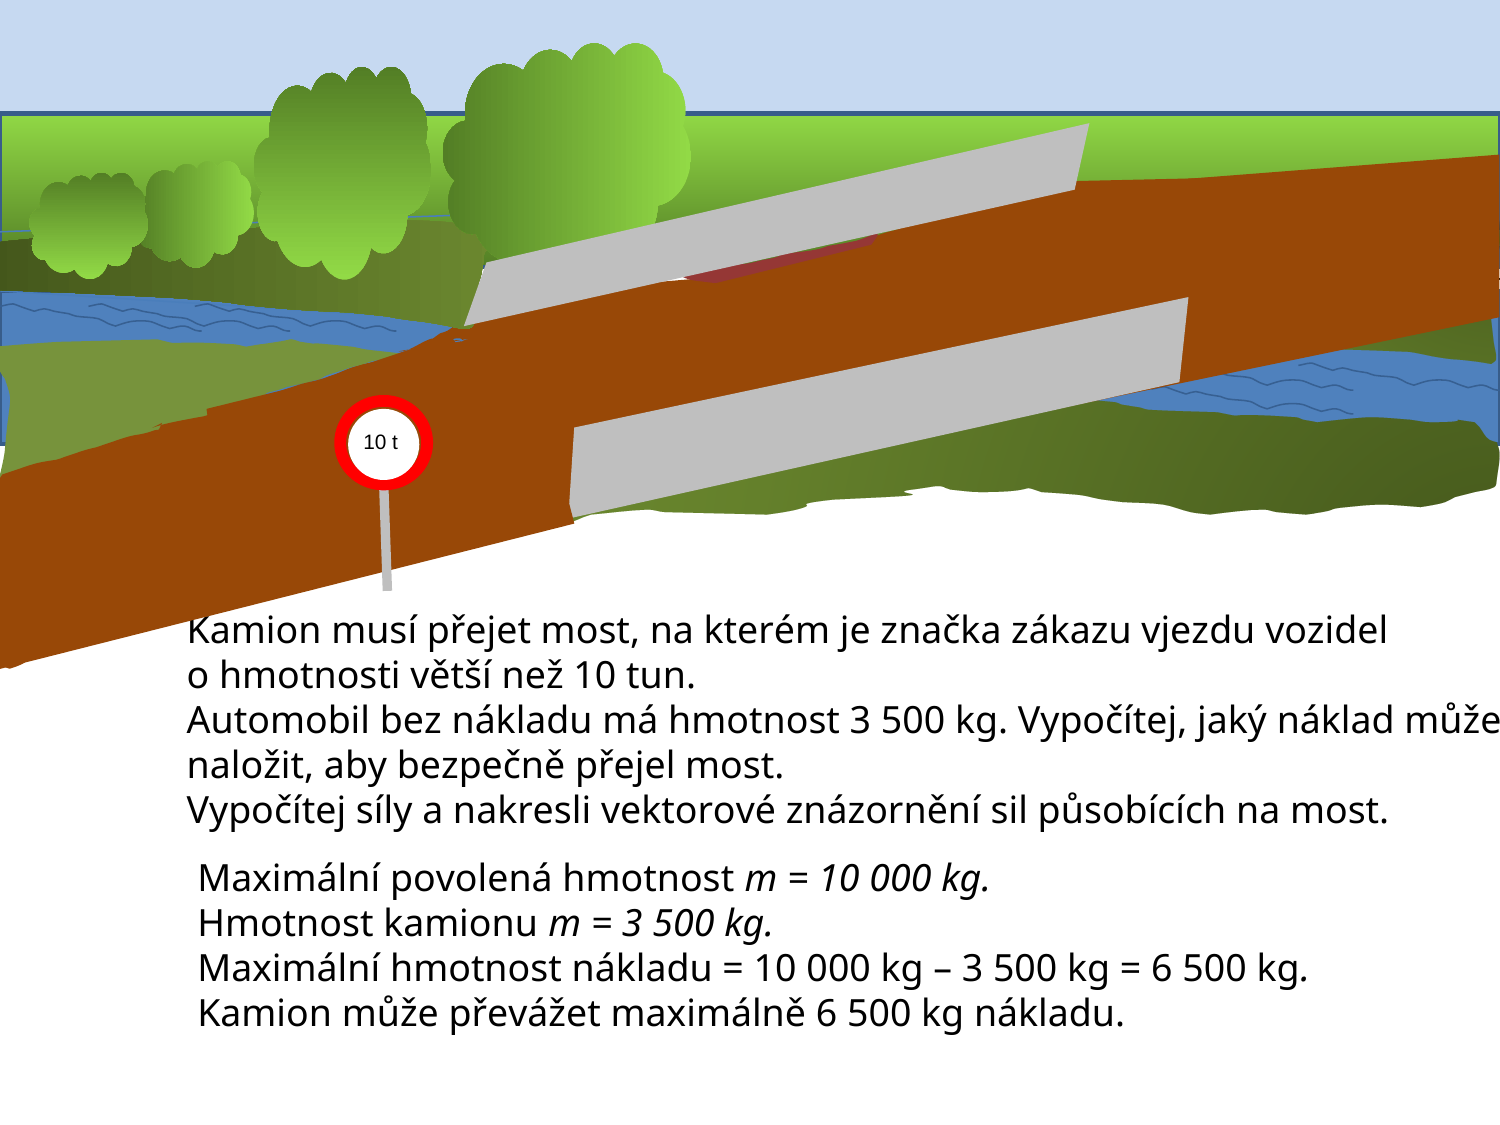

10 t
Kamion musí přejet most, na kterém je značka zákazu vjezdu vozidel
o hmotnosti větší než 10 tun.
Automobil bez nákladu má hmotnost 3 500 kg. Vypočítej, jaký náklad může
naložit, aby bezpečně přejel most.
Vypočítej síly a nakresli vektorové znázornění sil působících na most.
Maximální povolená hmotnost m = 10 000 kg.
Hmotnost kamionu m = 3 500 kg.
Maximální hmotnost nákladu = 10 000 kg – 3 500 kg = 6 500 kg.
Kamion může převážet maximálně 6 500 kg nákladu.